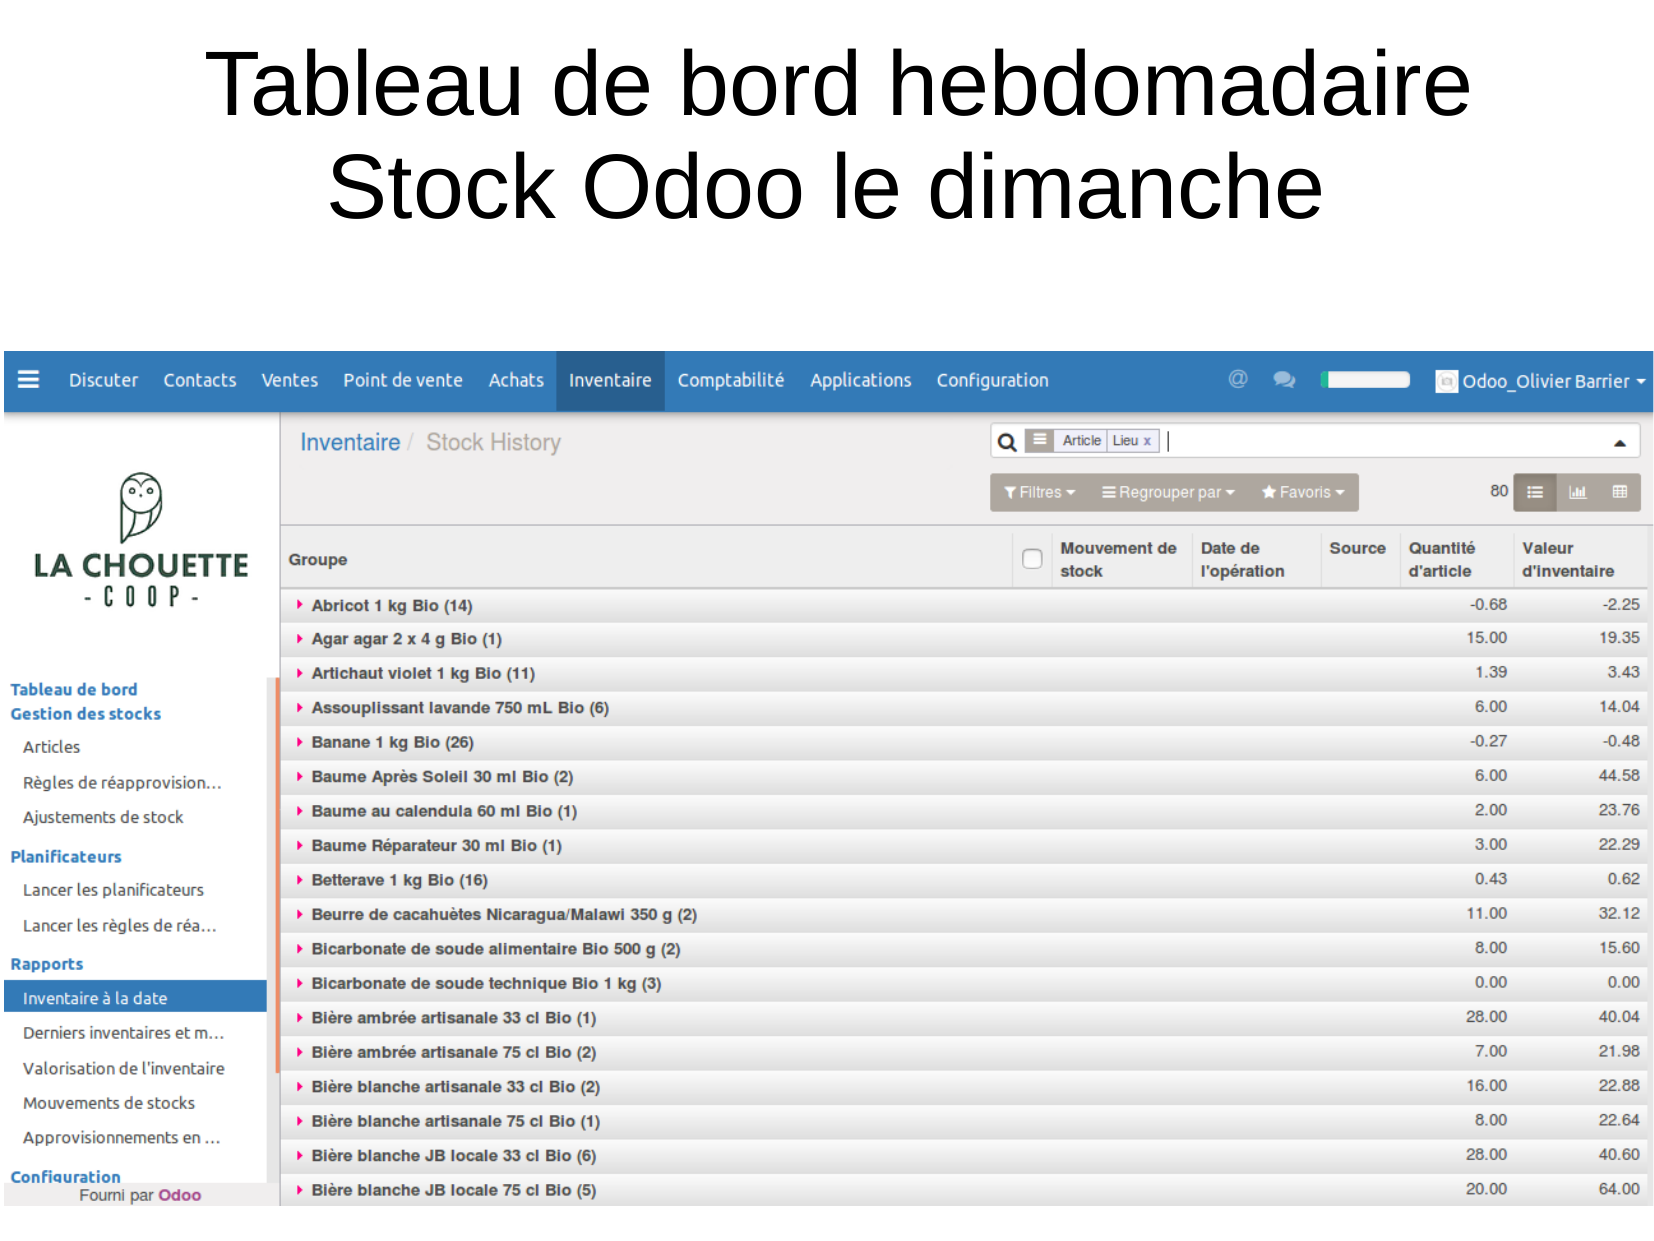

# Tableau de bord hebdomadaire Stock Odoo le dimanche